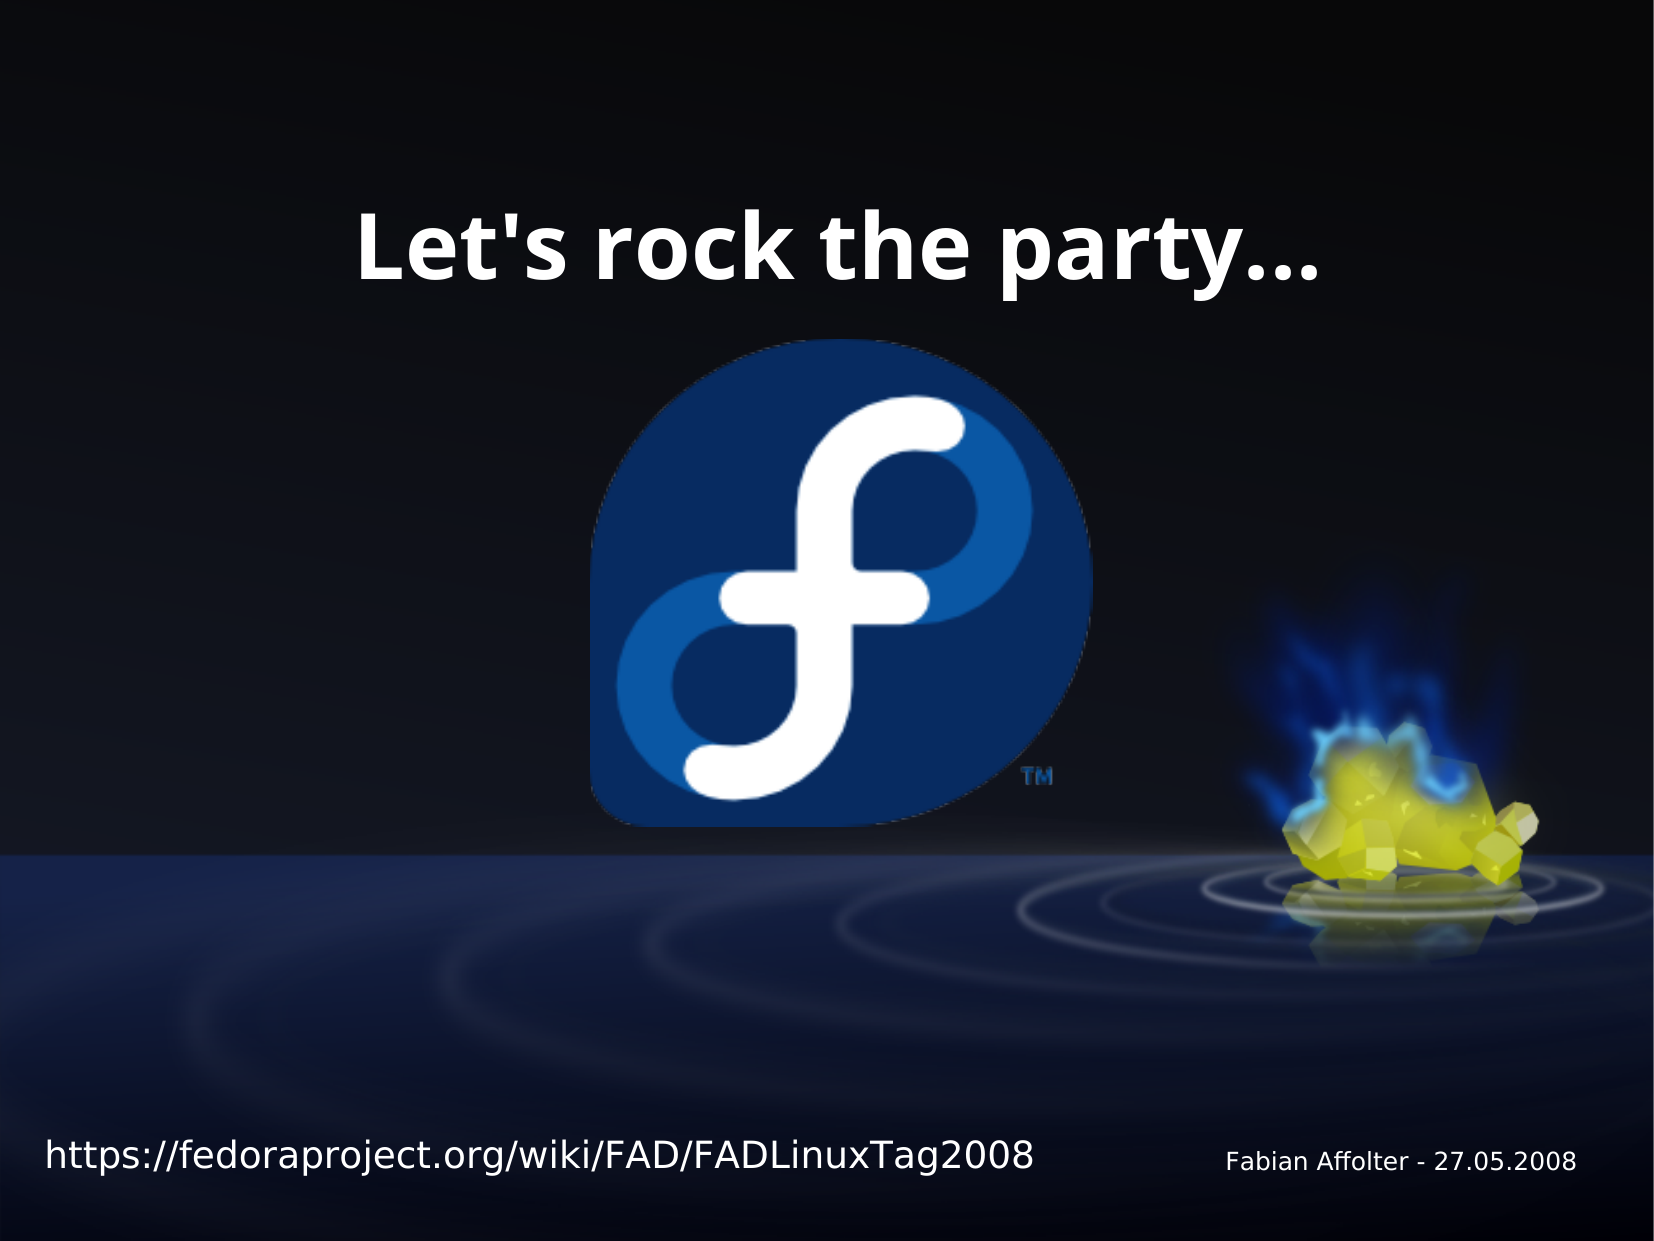

# Let's rock the party...
https://fedoraproject.org/wiki/FAD/FADLinuxTag2008
Fabian Affolter - 27.05.2008